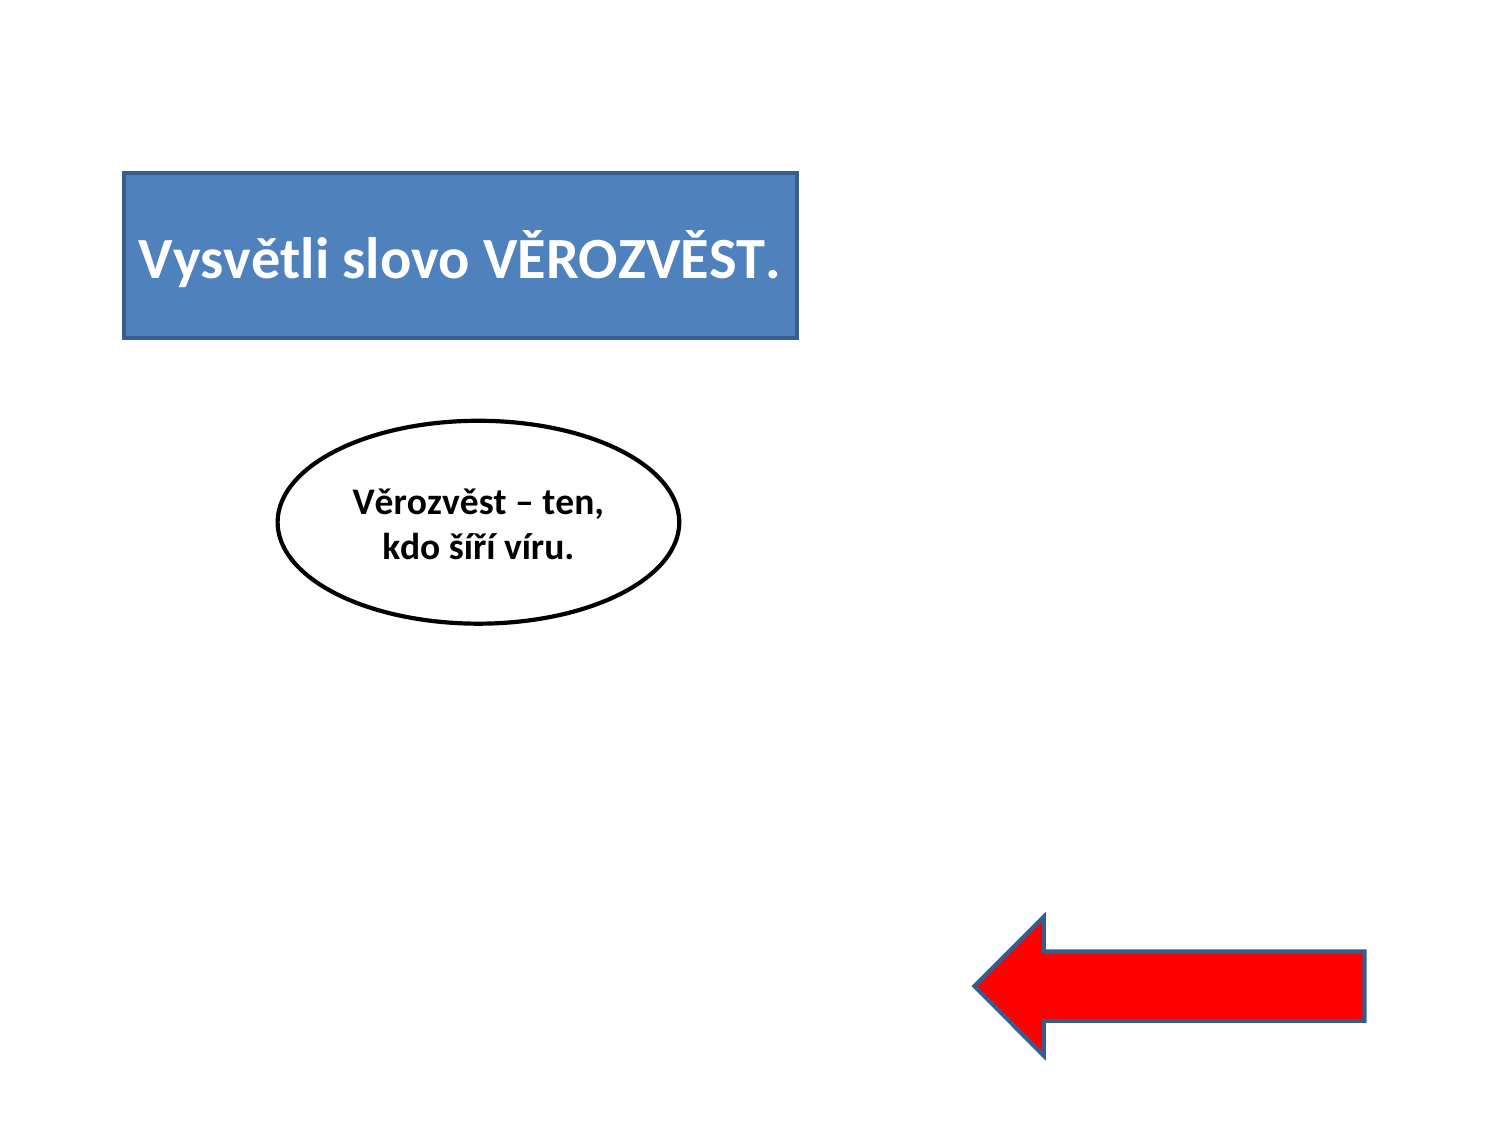

#
Vysvětli slovo VĚROZVĚST.
Věrozvěst – ten, kdo šíří víru.